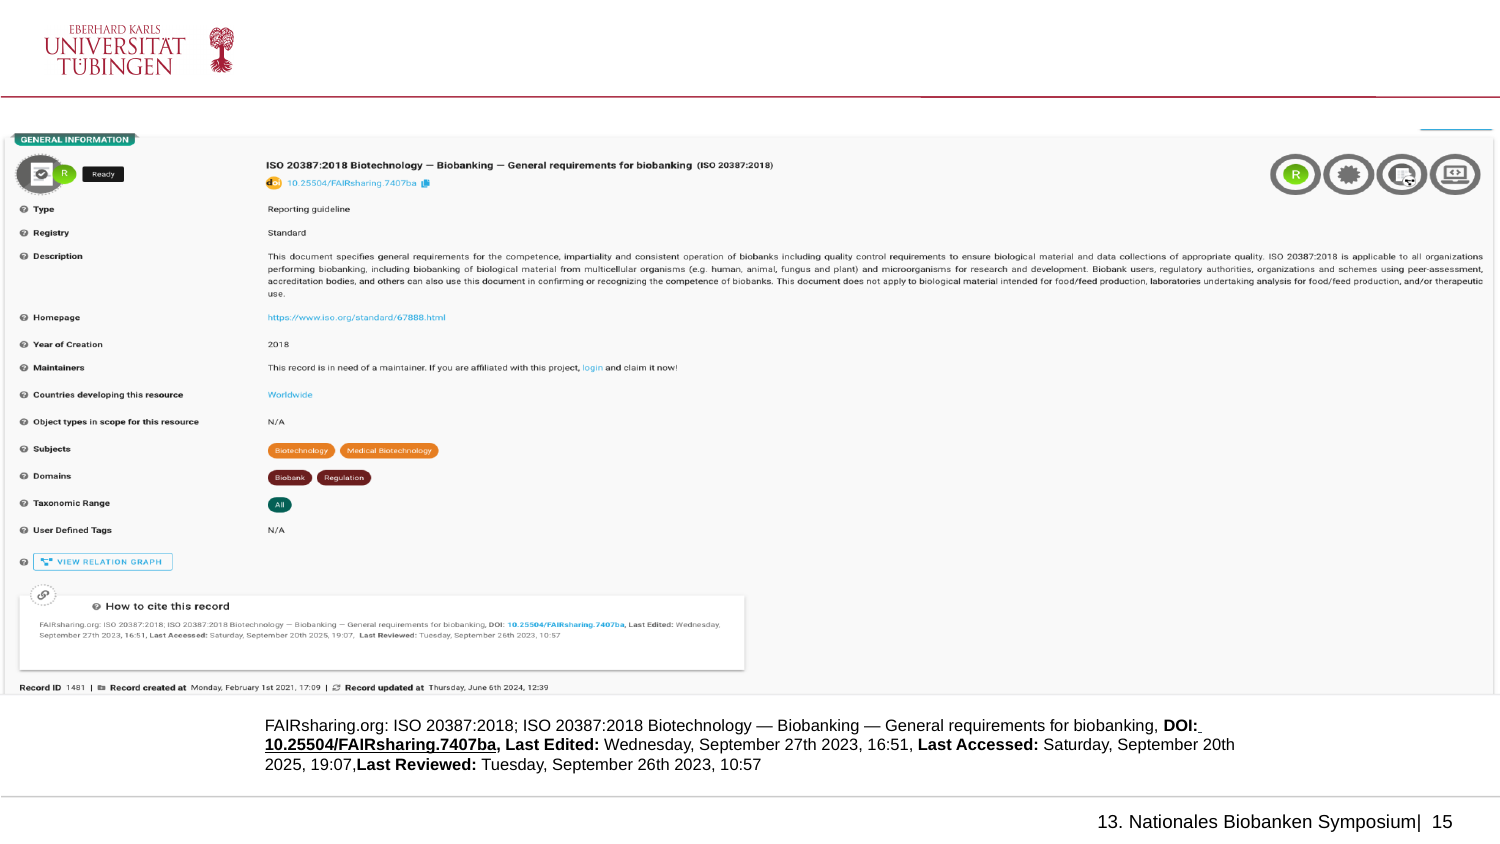

FAIRsharing.org: ISO 20387:2018; ISO 20387:2018 Biotechnology — Biobanking — General requirements for biobanking, DOI: 10.25504/FAIRsharing.7407ba, Last Edited: Wednesday, September 27th 2023, 16:51, Last Accessed: Saturday, September 20th 2025, 19:07,Last Reviewed: Tuesday, September 26th 2023, 10:57